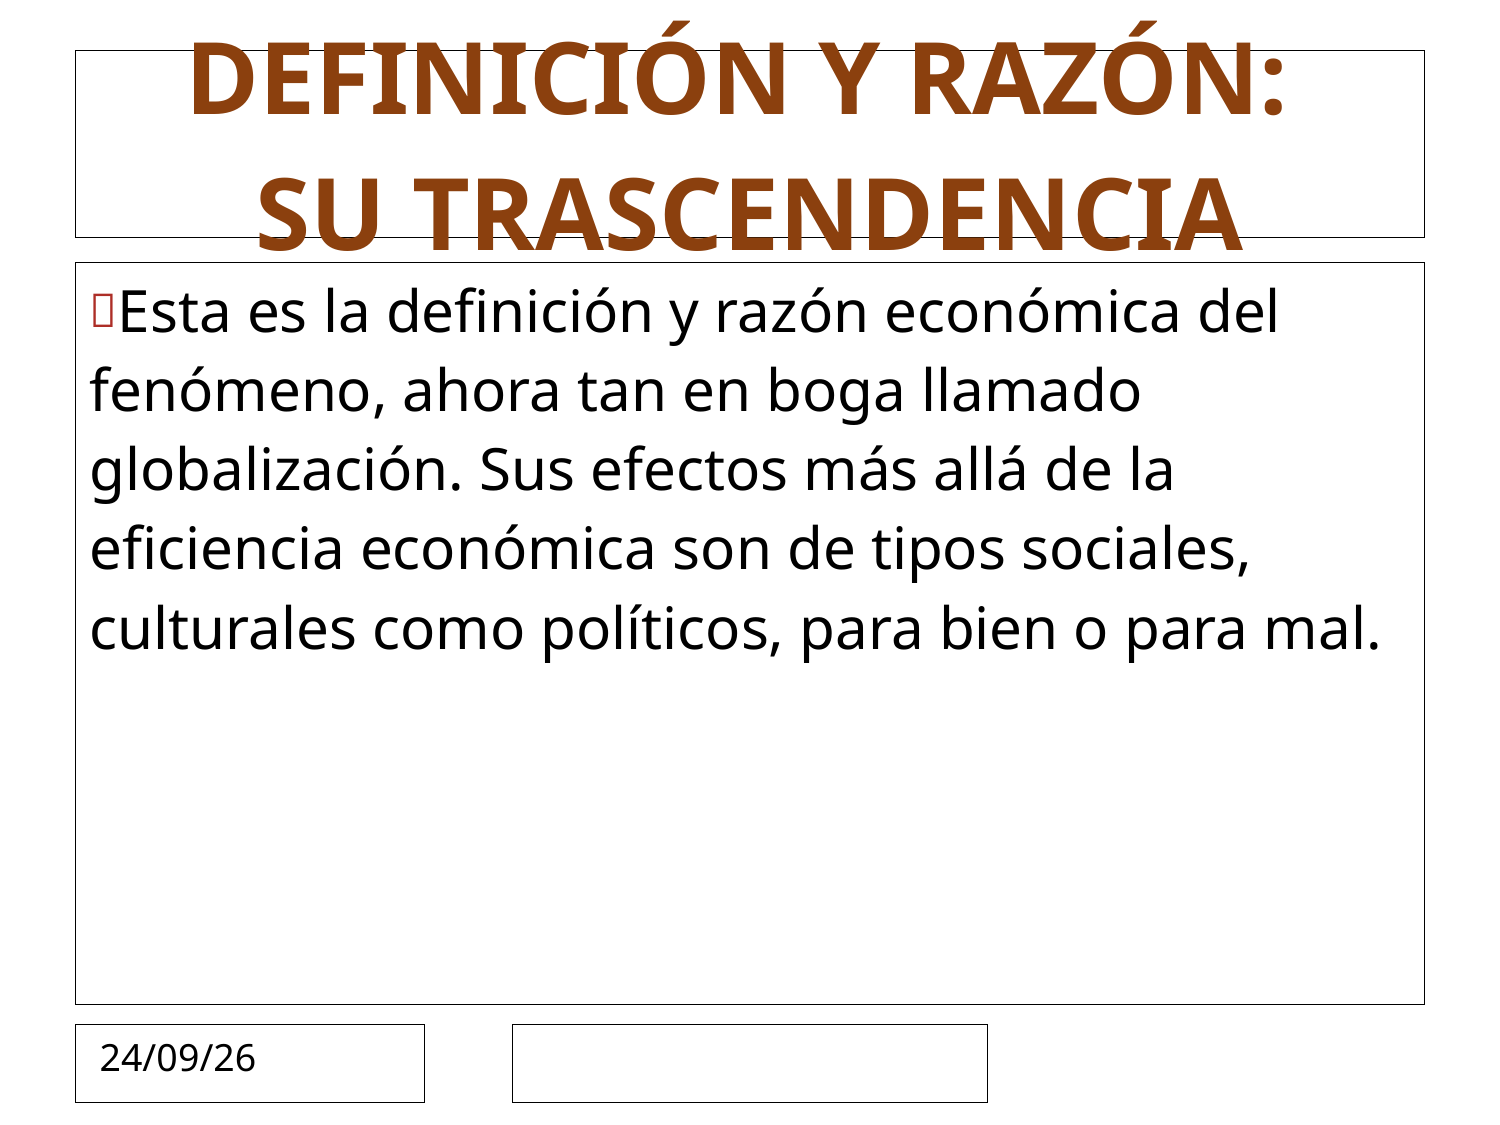

# DEFINICIÓN Y RAZÓN: SU TRASCENDENCIA
Esta es la definición y razón económica del fenómeno, ahora tan en boga llamado globalización. Sus efectos más allá de la eficiencia económica son de tipos sociales, culturales como políticos, para bien o para mal.